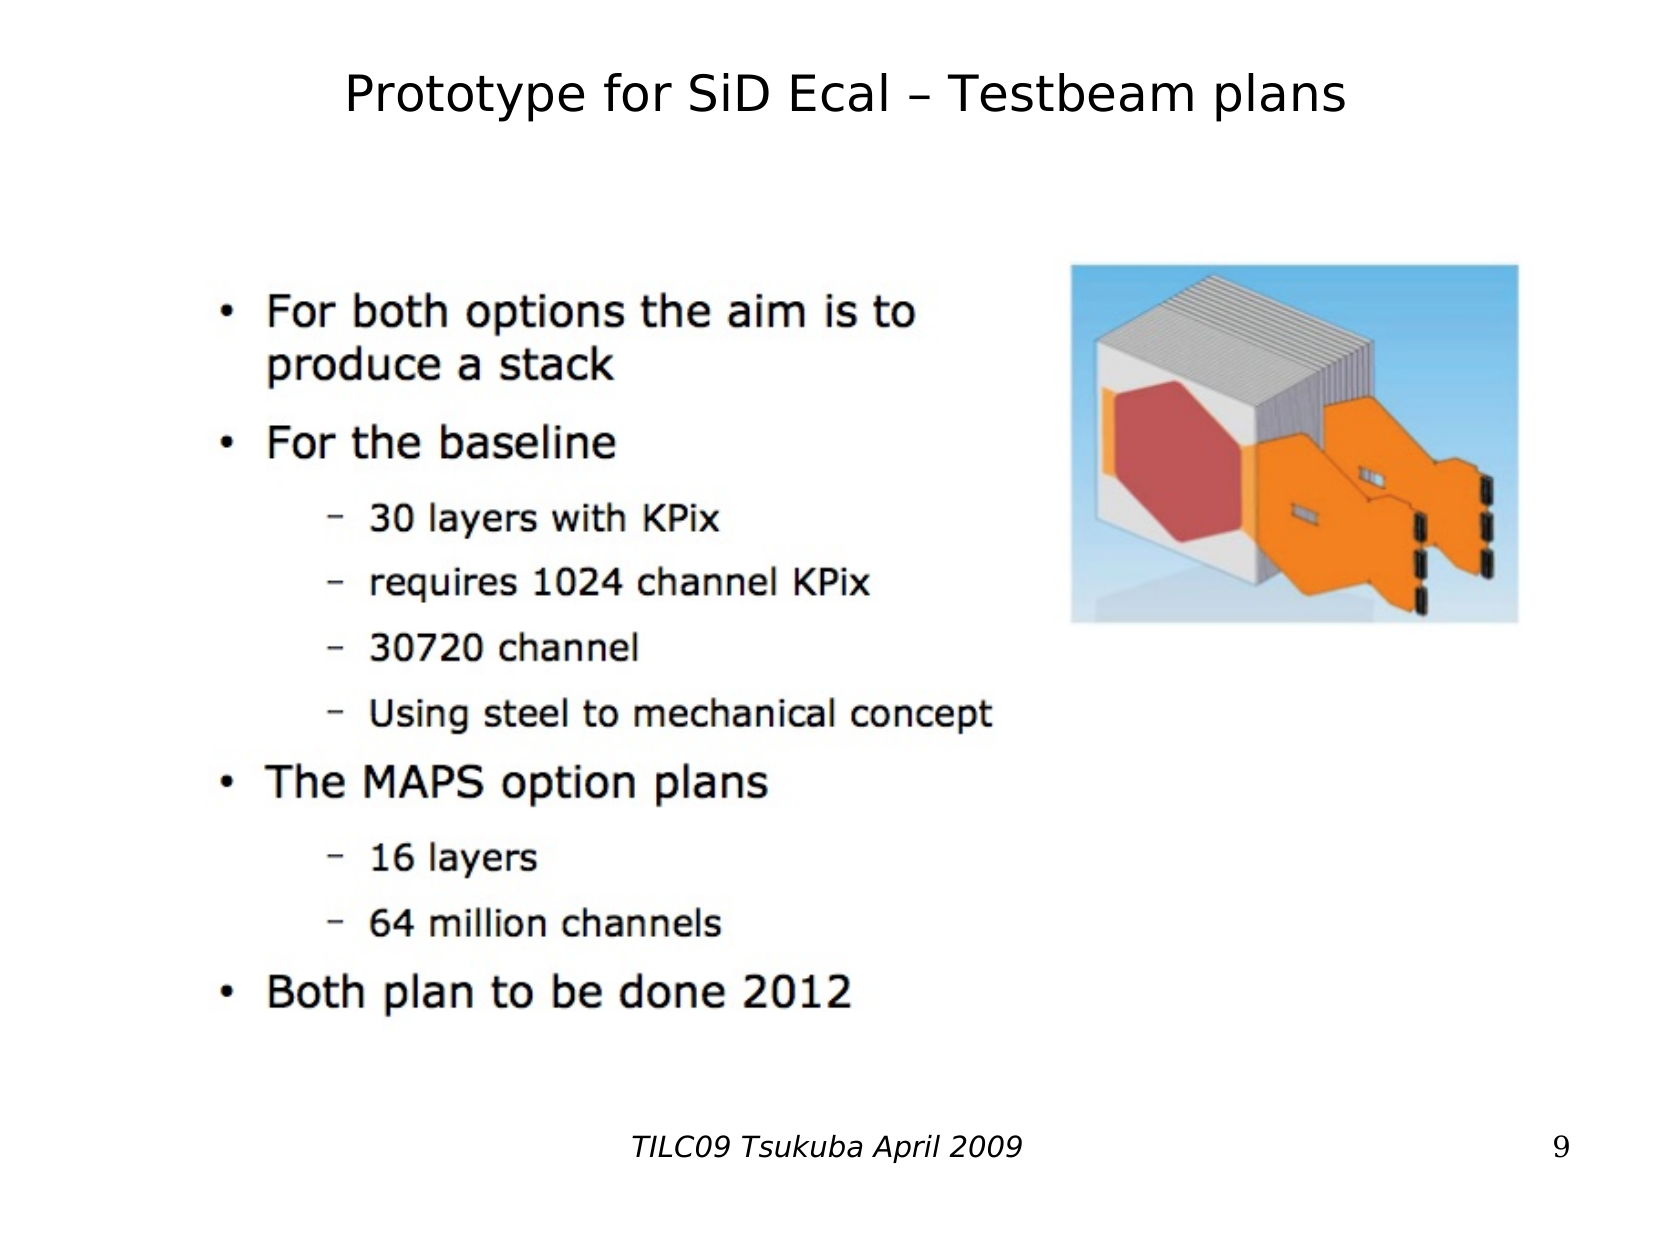

Prototype for SiD Ecal – Testbeam plans
Comite d'evaluation
9